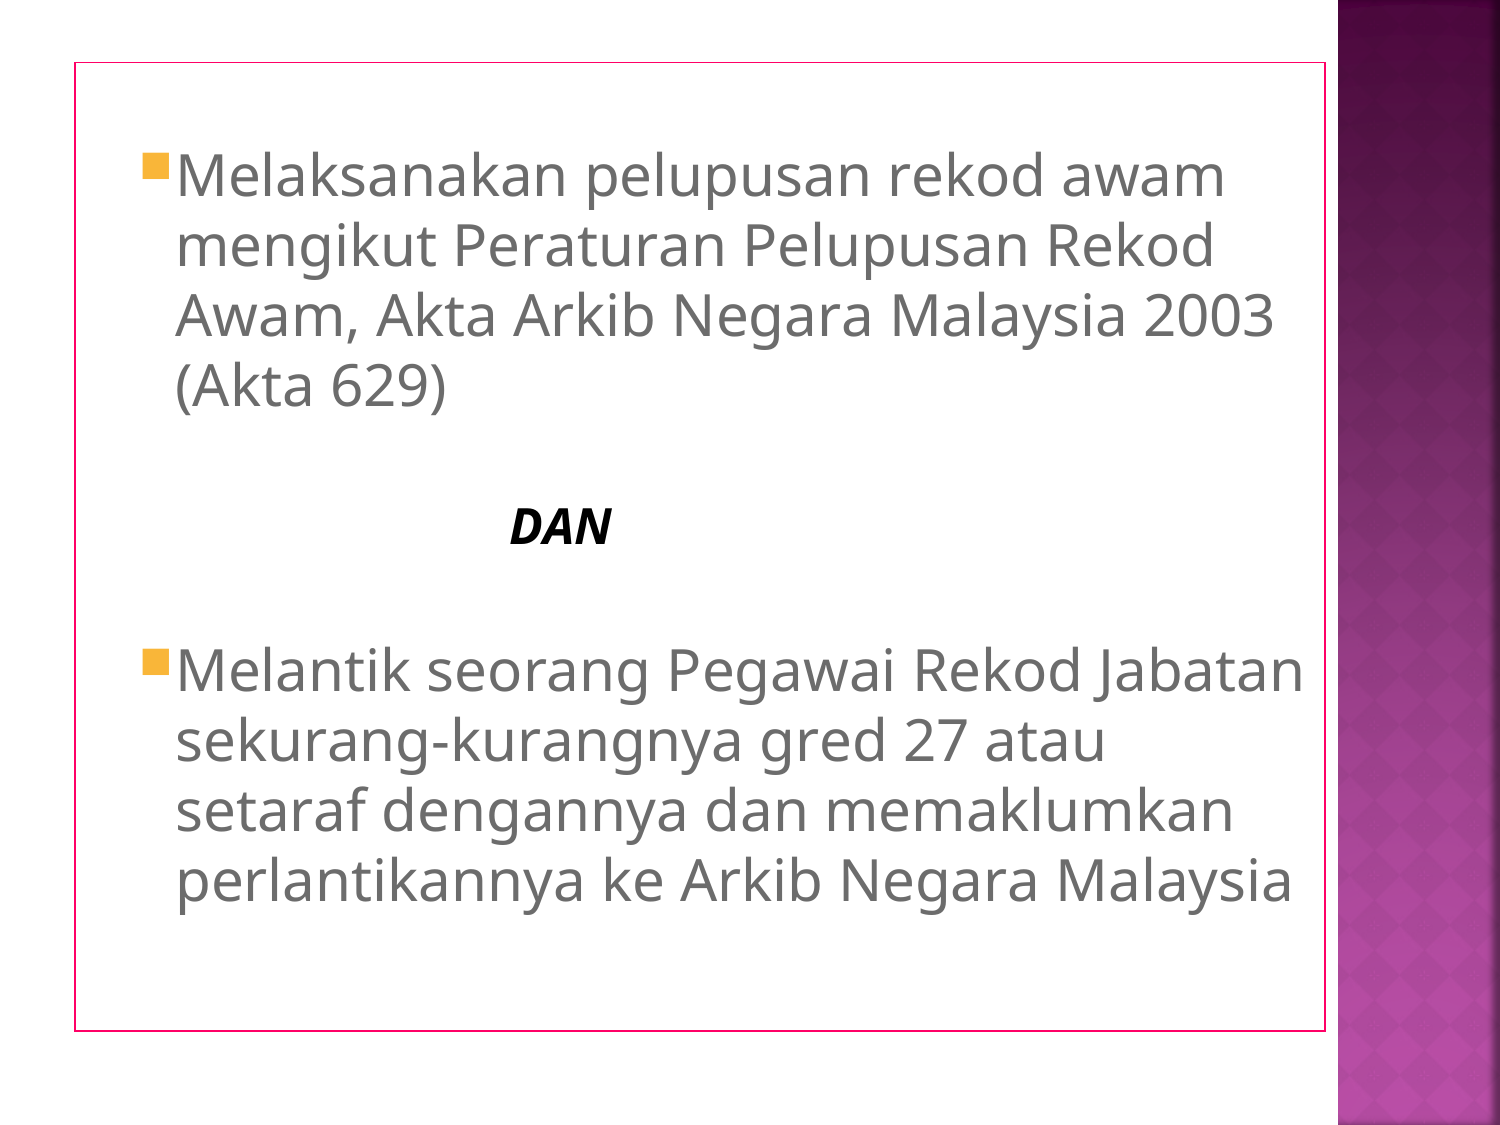

# Melaksanakan pelupusan rekod awam mengikut Peraturan Pelupusan Rekod Awam, Akta Arkib Negara Malaysia 2003 (Akta 629)
 DAN
Melantik seorang Pegawai Rekod Jabatan sekurang-kurangnya gred 27 atau setaraf dengannya dan memaklumkan perlantikannya ke Arkib Negara Malaysia